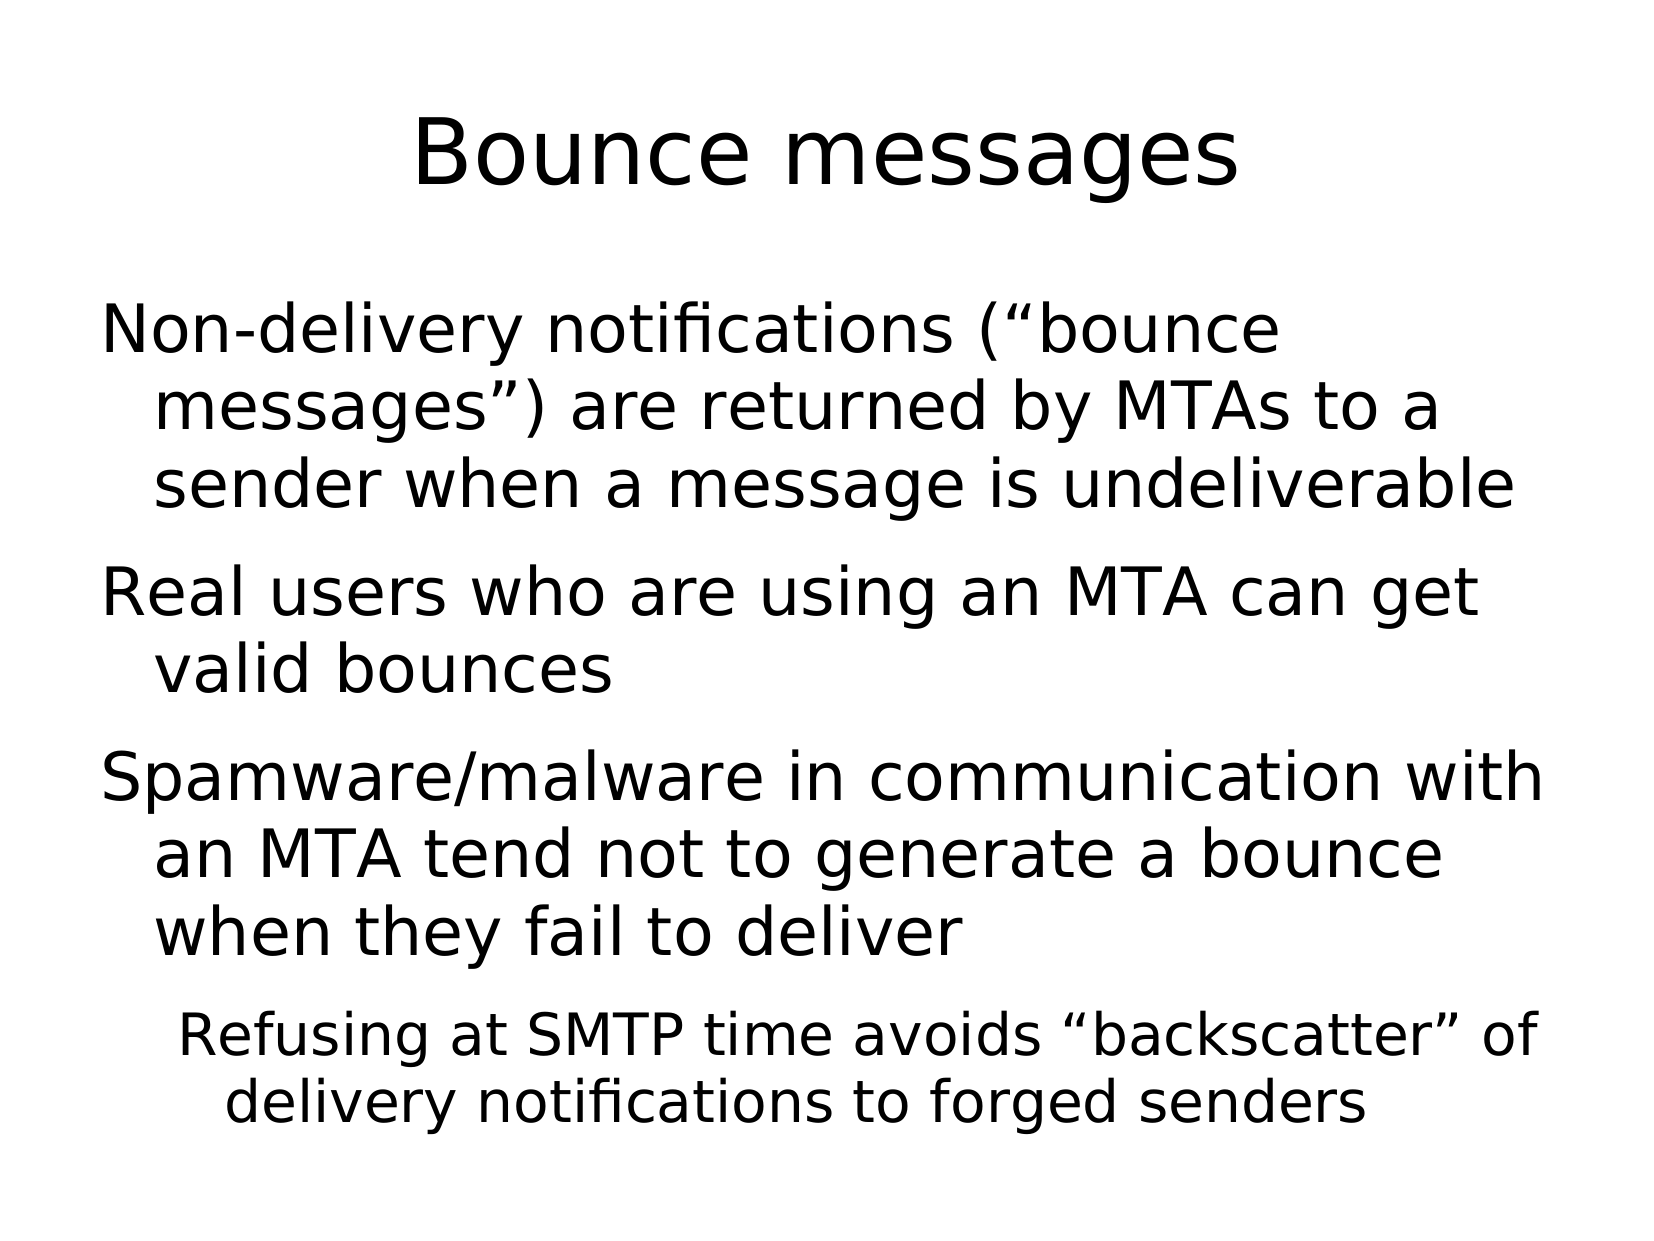

# Bounce messages
Non-delivery notifications (“bounce messages”) are returned by MTAs to a sender when a message is undeliverable
Real users who are using an MTA can get valid bounces
Spamware/malware in communication with an MTA tend not to generate a bounce when they fail to deliver
Refusing at SMTP time avoids “backscatter” of delivery notifications to forged senders